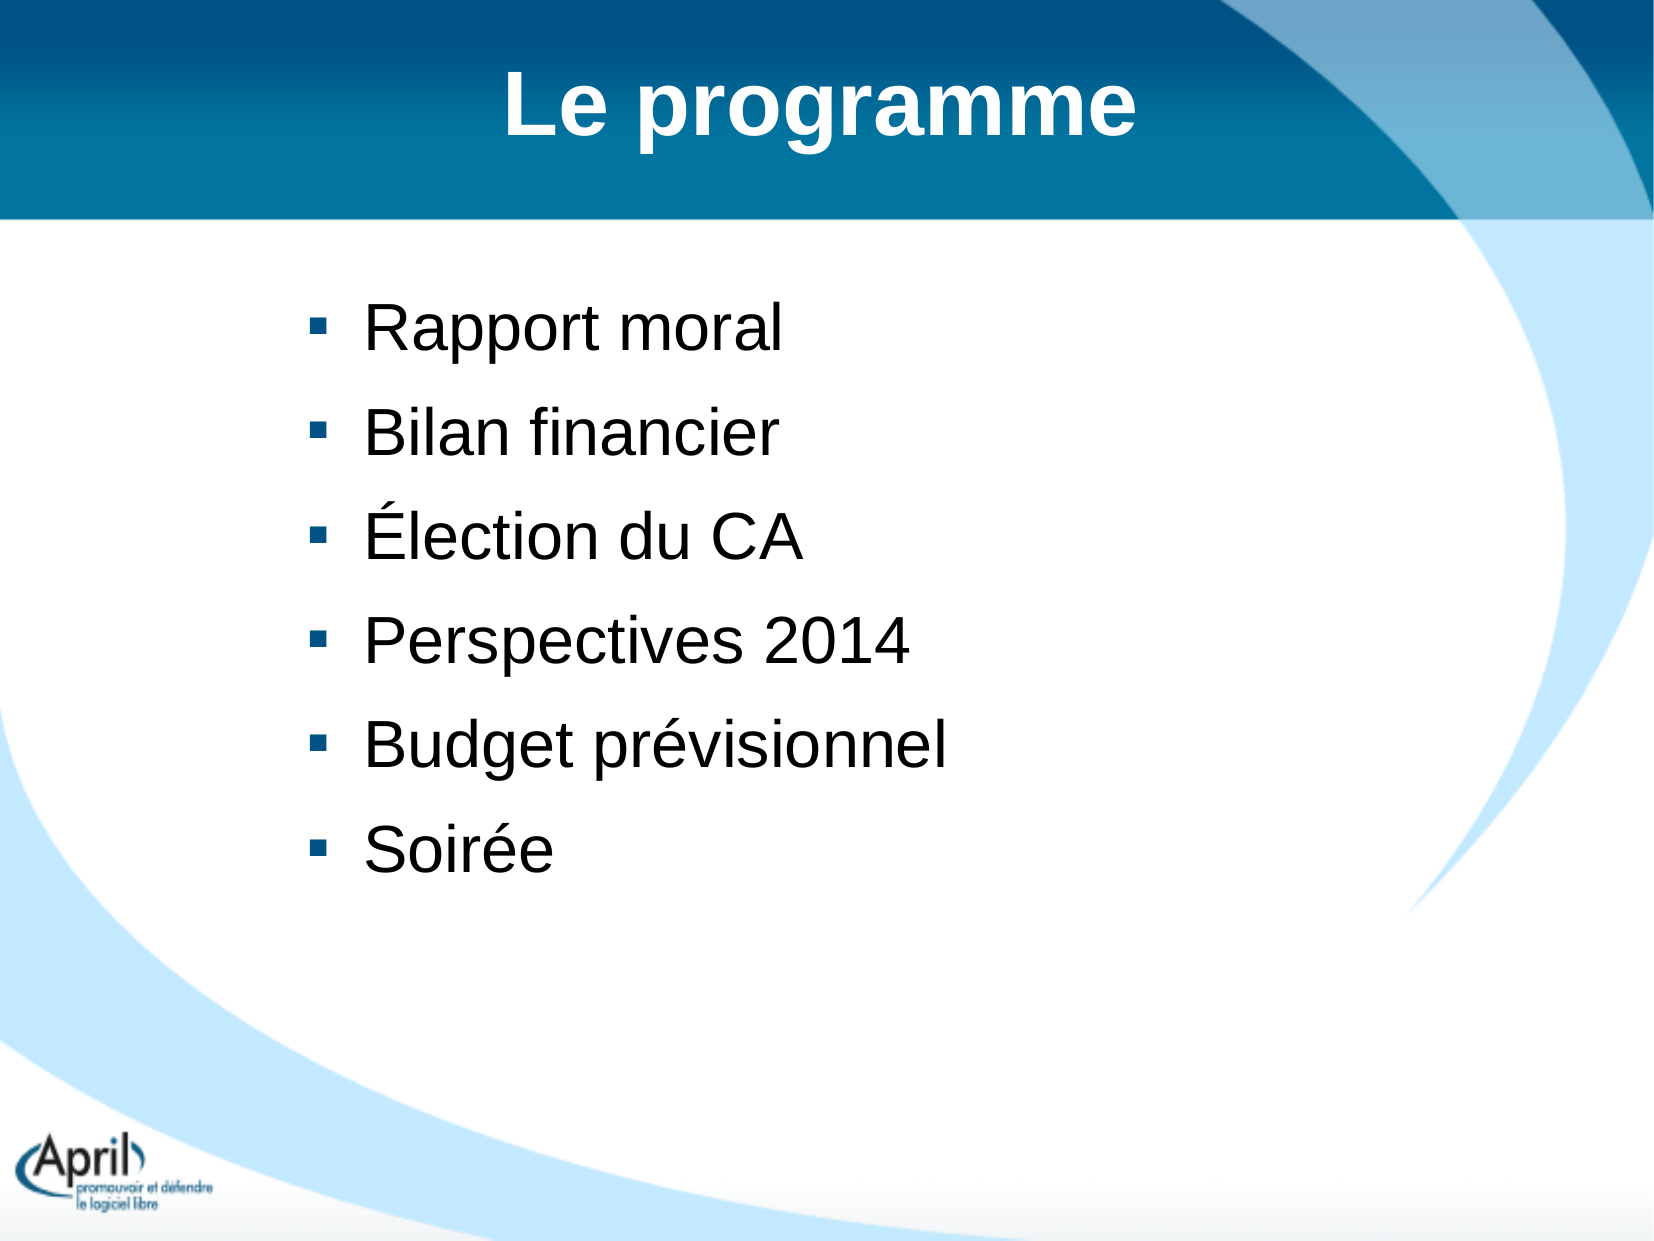

# Le programme
Rapport moral
Bilan financier
Élection du CA
Perspectives 2014
Budget prévisionnel
Soirée